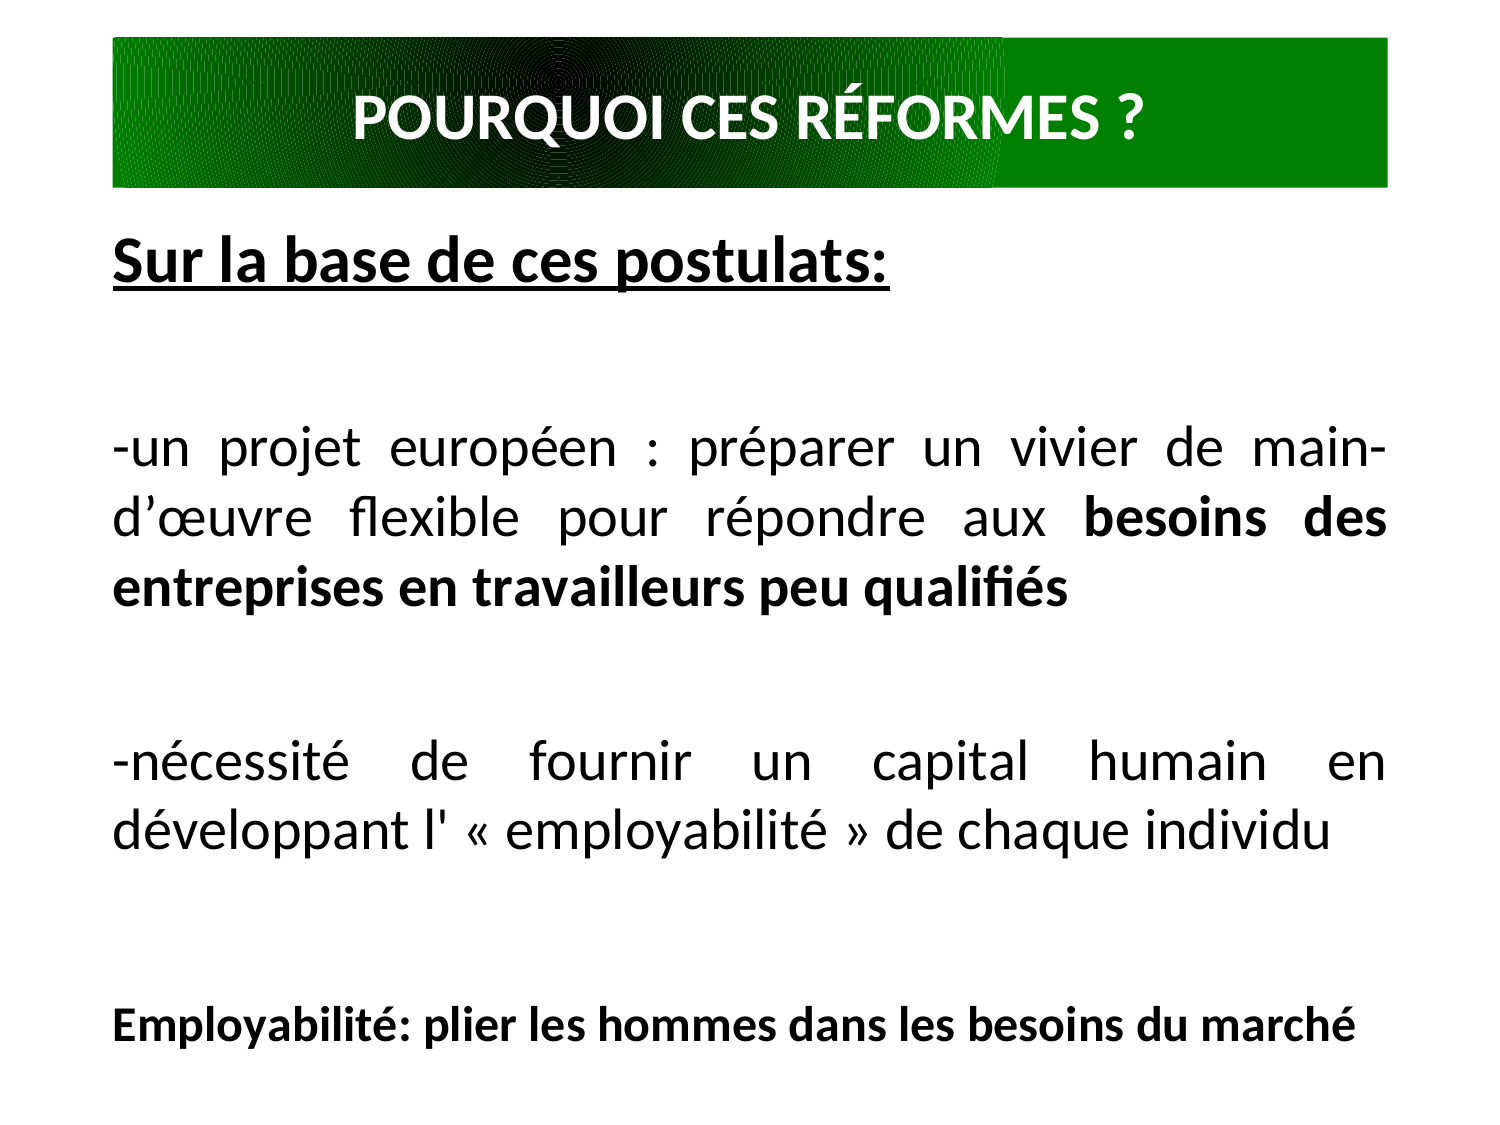

POURQUOI CES RÉFORMES ?
# Sur la base de ces postulats:
-un projet européen : préparer un vivier de main-d’œuvre flexible pour répondre aux besoins des entreprises en travailleurs peu qualifiés
-nécessité de fournir un capital humain en développant l' « employabilité » de chaque individu
Employabilité: plier les hommes dans les besoins du marché